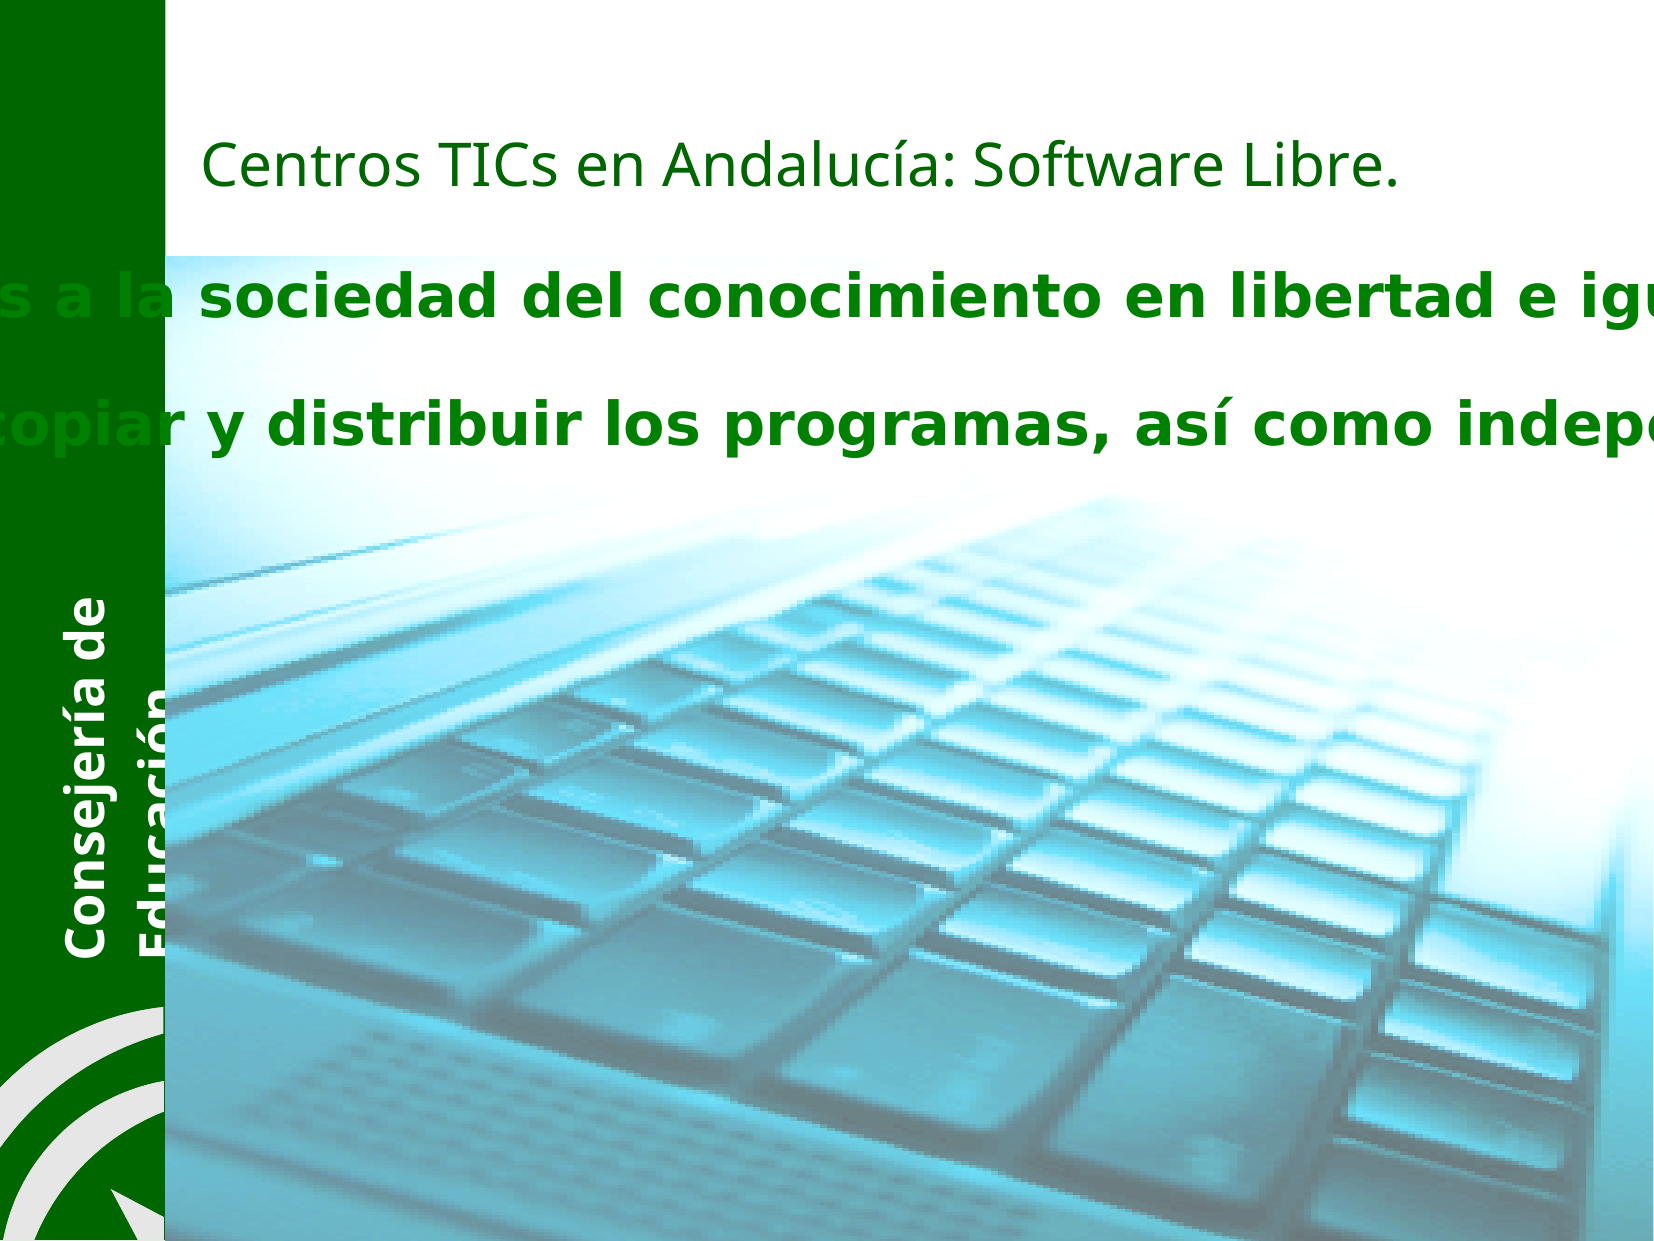

Centros TICs en Andalucía: Software Libre.
El software libre significa incorporarnos a la sociedad del conocimiento en libertad e igualdad, de forma solidaria y cooperativa.
S.L. libertad para utilizar, modificar, copiar y distribuir los programas, así como independencia de empresas y monopolios.
24